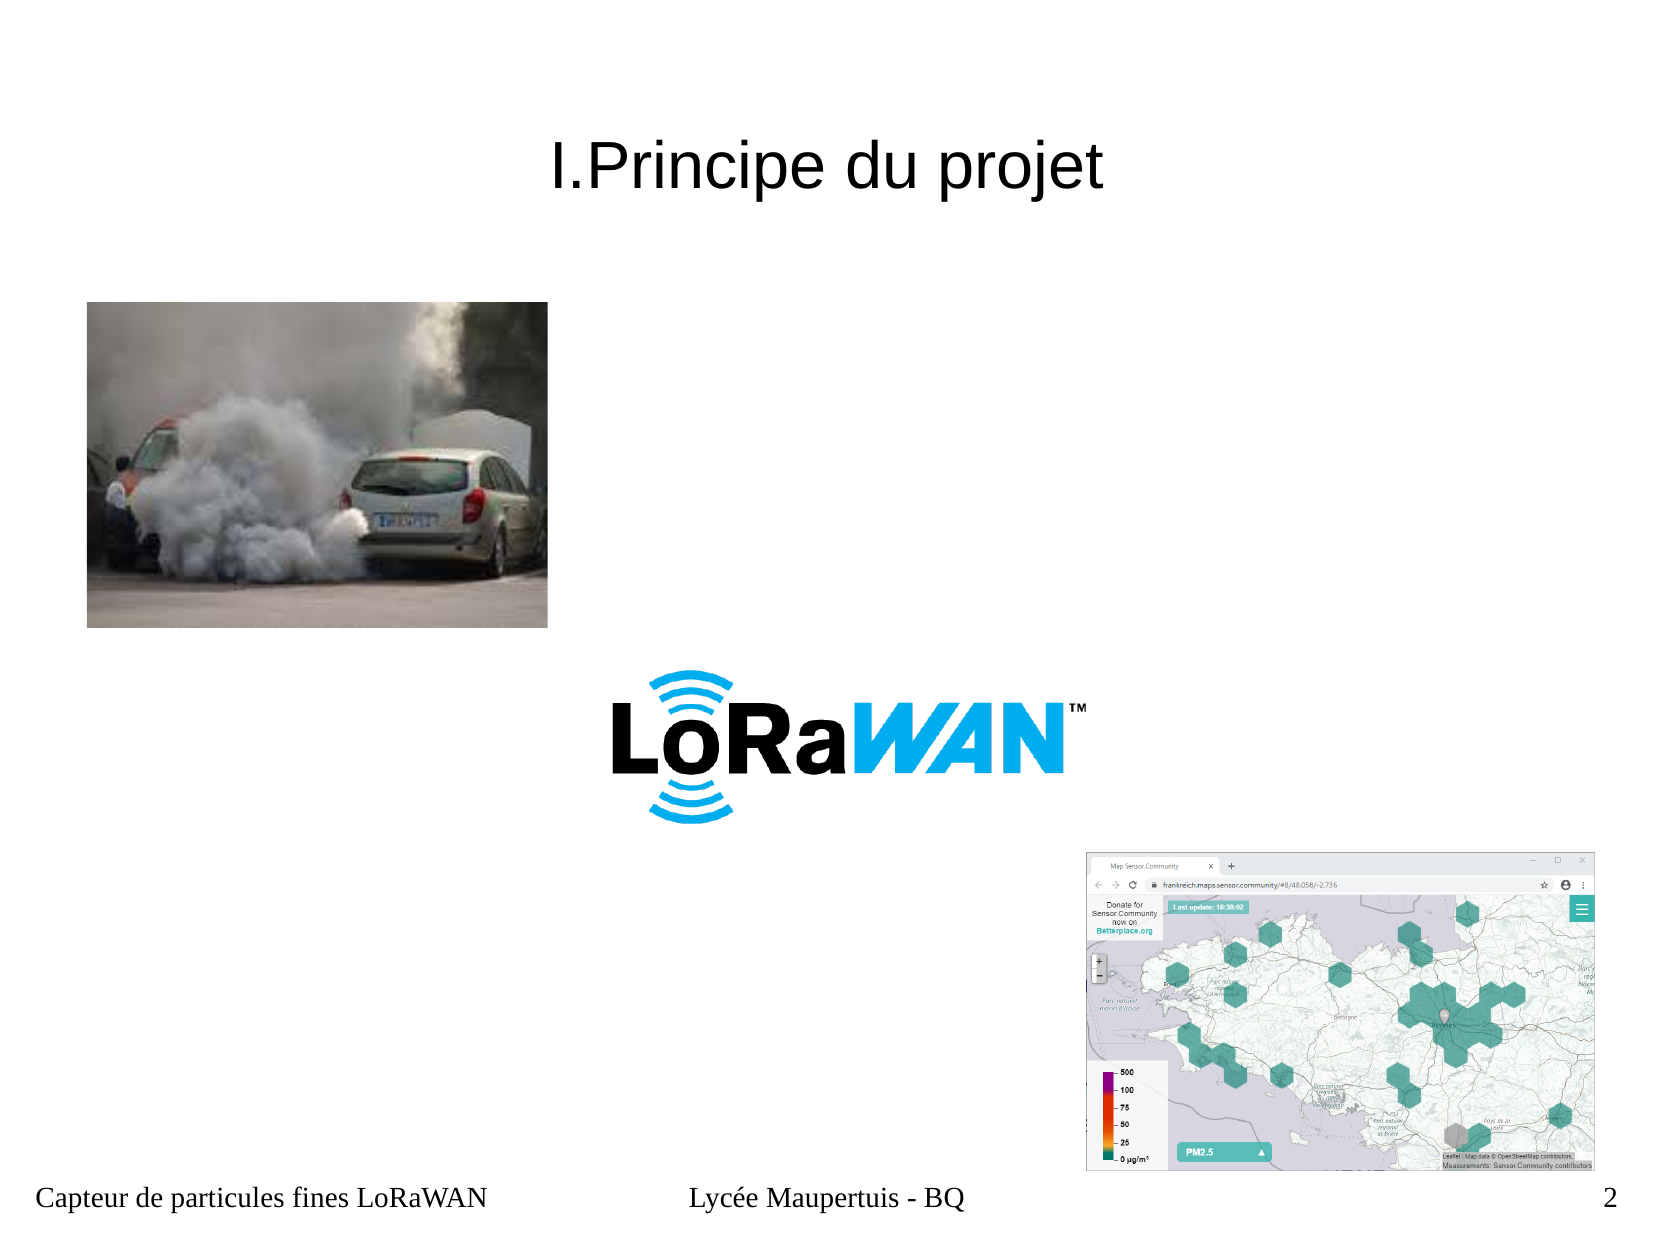

# Principe du projet
Capteur de particules fines LoRaWAN
Lycée Maupertuis - BQ
2